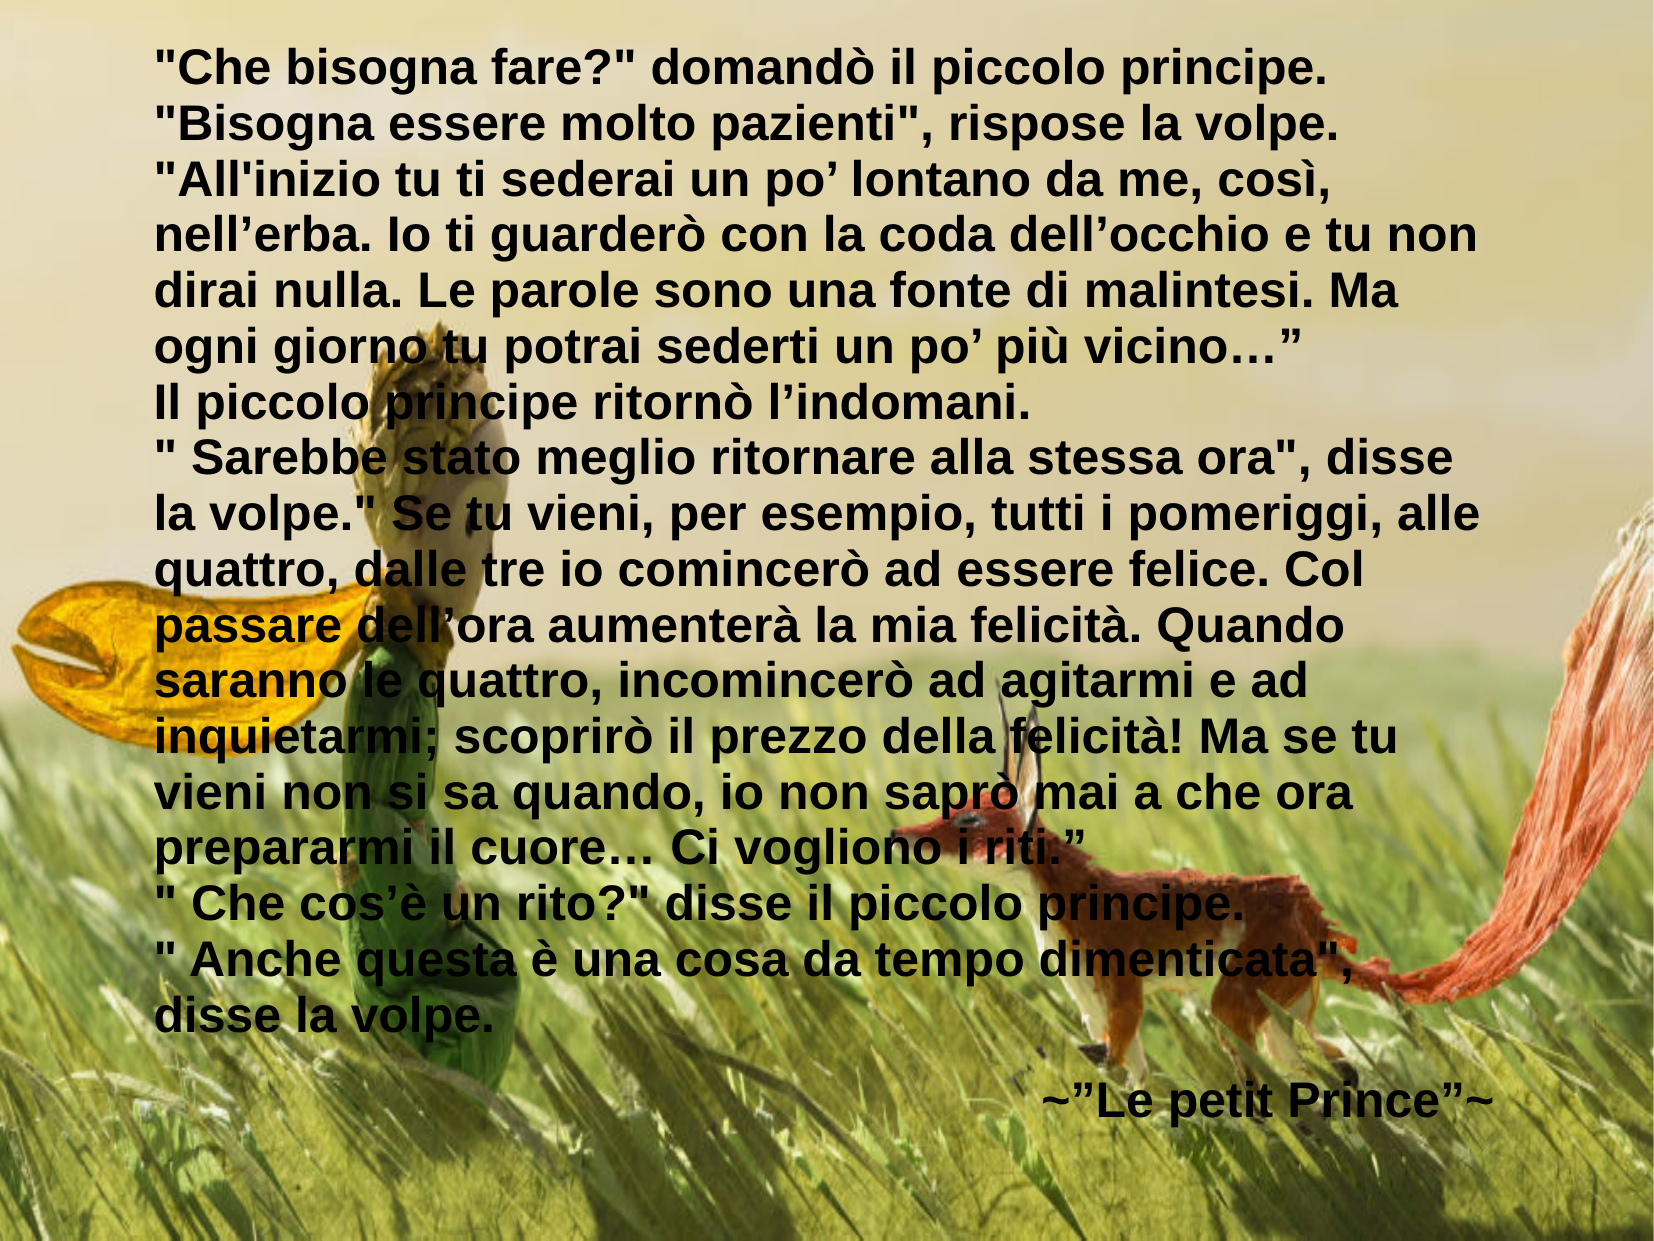

# "Che bisogna fare?" domandò il piccolo principe. "Bisogna essere molto pazienti", rispose la volpe. "All'inizio tu ti sederai un po’ lontano da me, così, nell’erba. Io ti guarderò con la coda dell’occhio e tu non dirai nulla. Le parole sono una fonte di malintesi. Ma ogni giorno tu potrai sederti un po’ più vicino…” Il piccolo principe ritornò l’indomani. " Sarebbe stato meglio ritornare alla stessa ora", disse la volpe." Se tu vieni, per esempio, tutti i pomeriggi, alle quattro, dalle tre io comincerò ad essere felice. Col passare dell’ora aumenterà la mia felicità. Quando saranno le quattro, incomincerò ad agitarmi e ad inquietarmi; scoprirò il prezzo della felicità! Ma se tu vieni non si sa quando, io non saprò mai a che ora prepararmi il cuore… Ci vogliono i riti.” " Che cos’è un rito?" disse il piccolo principe. " Anche questa è una cosa da tempo dimenticata", disse la volpe.
~”Le petit Prince”~